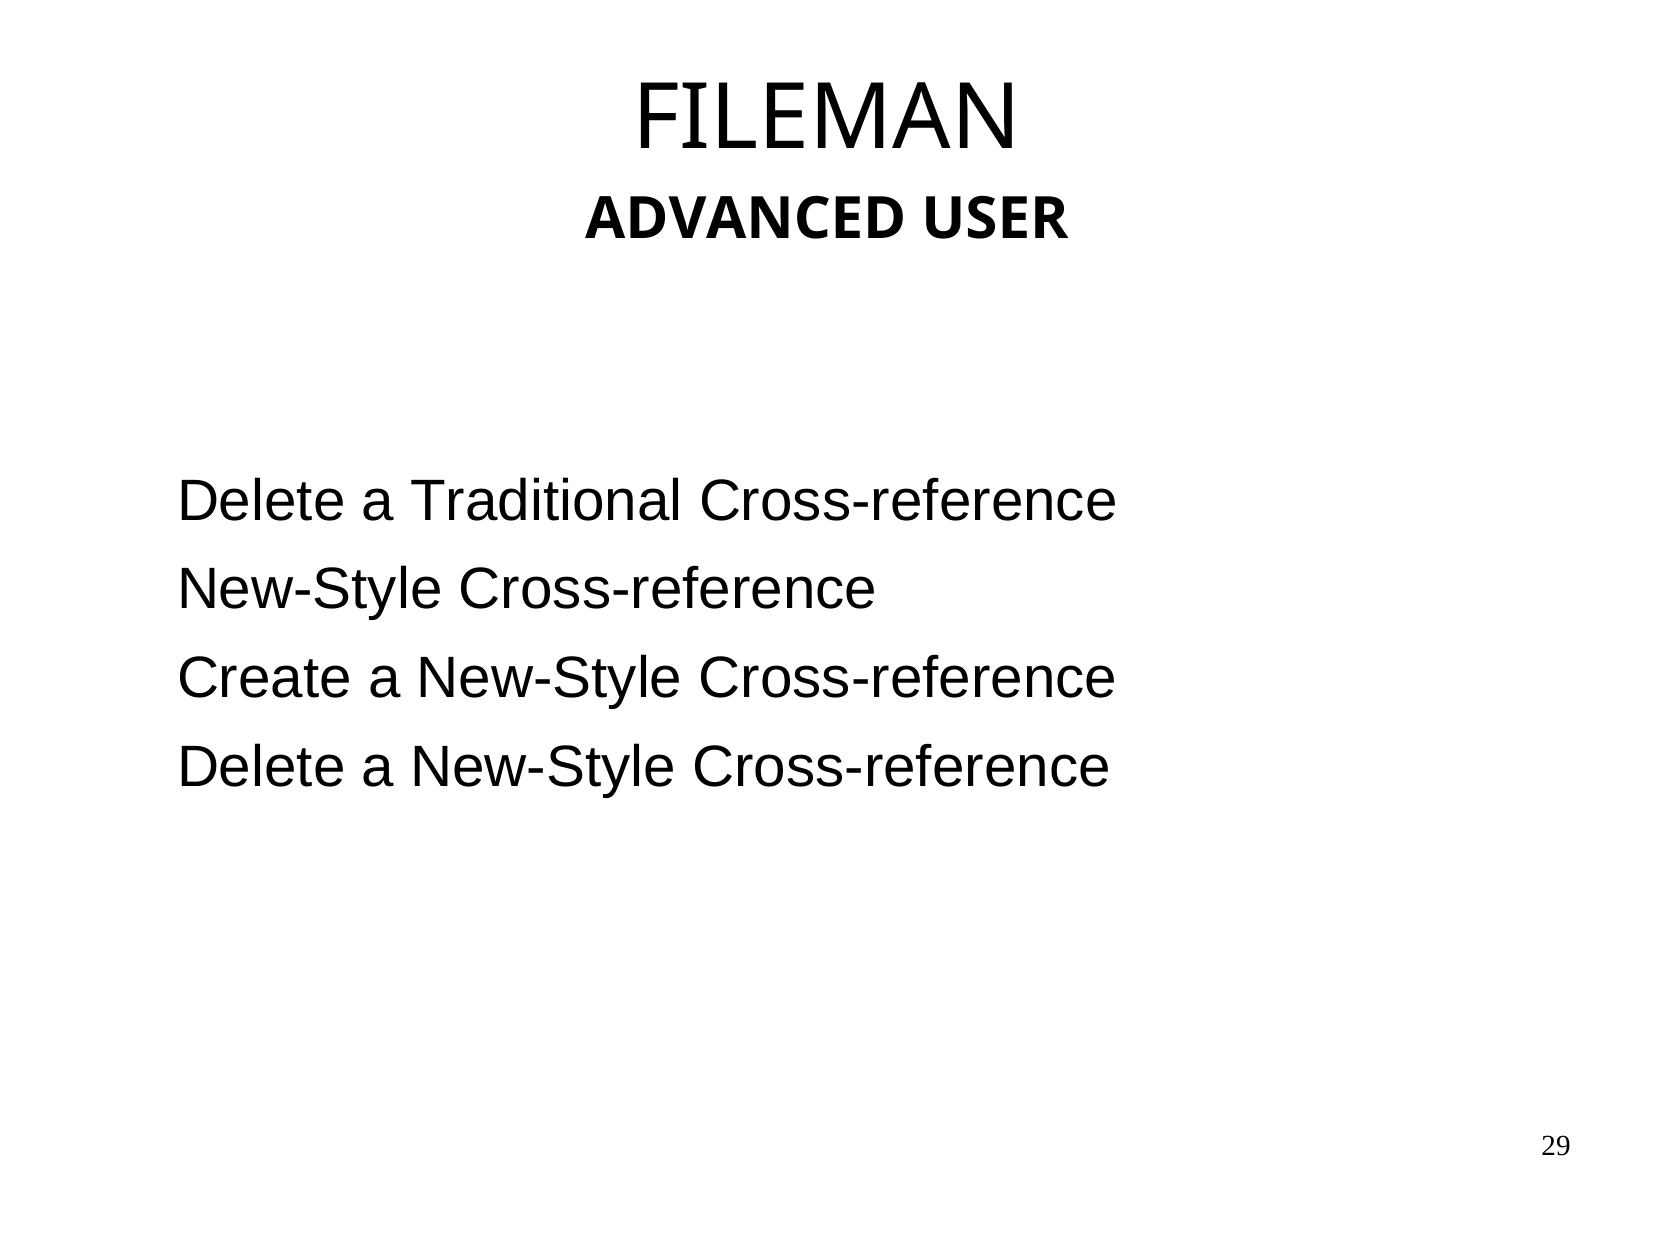

# FILEMAN ADVANCED USER
Delete a Traditional Cross-reference
New-Style Cross-reference
Create a New-Style Cross-reference
Delete a New-Style Cross-reference
29